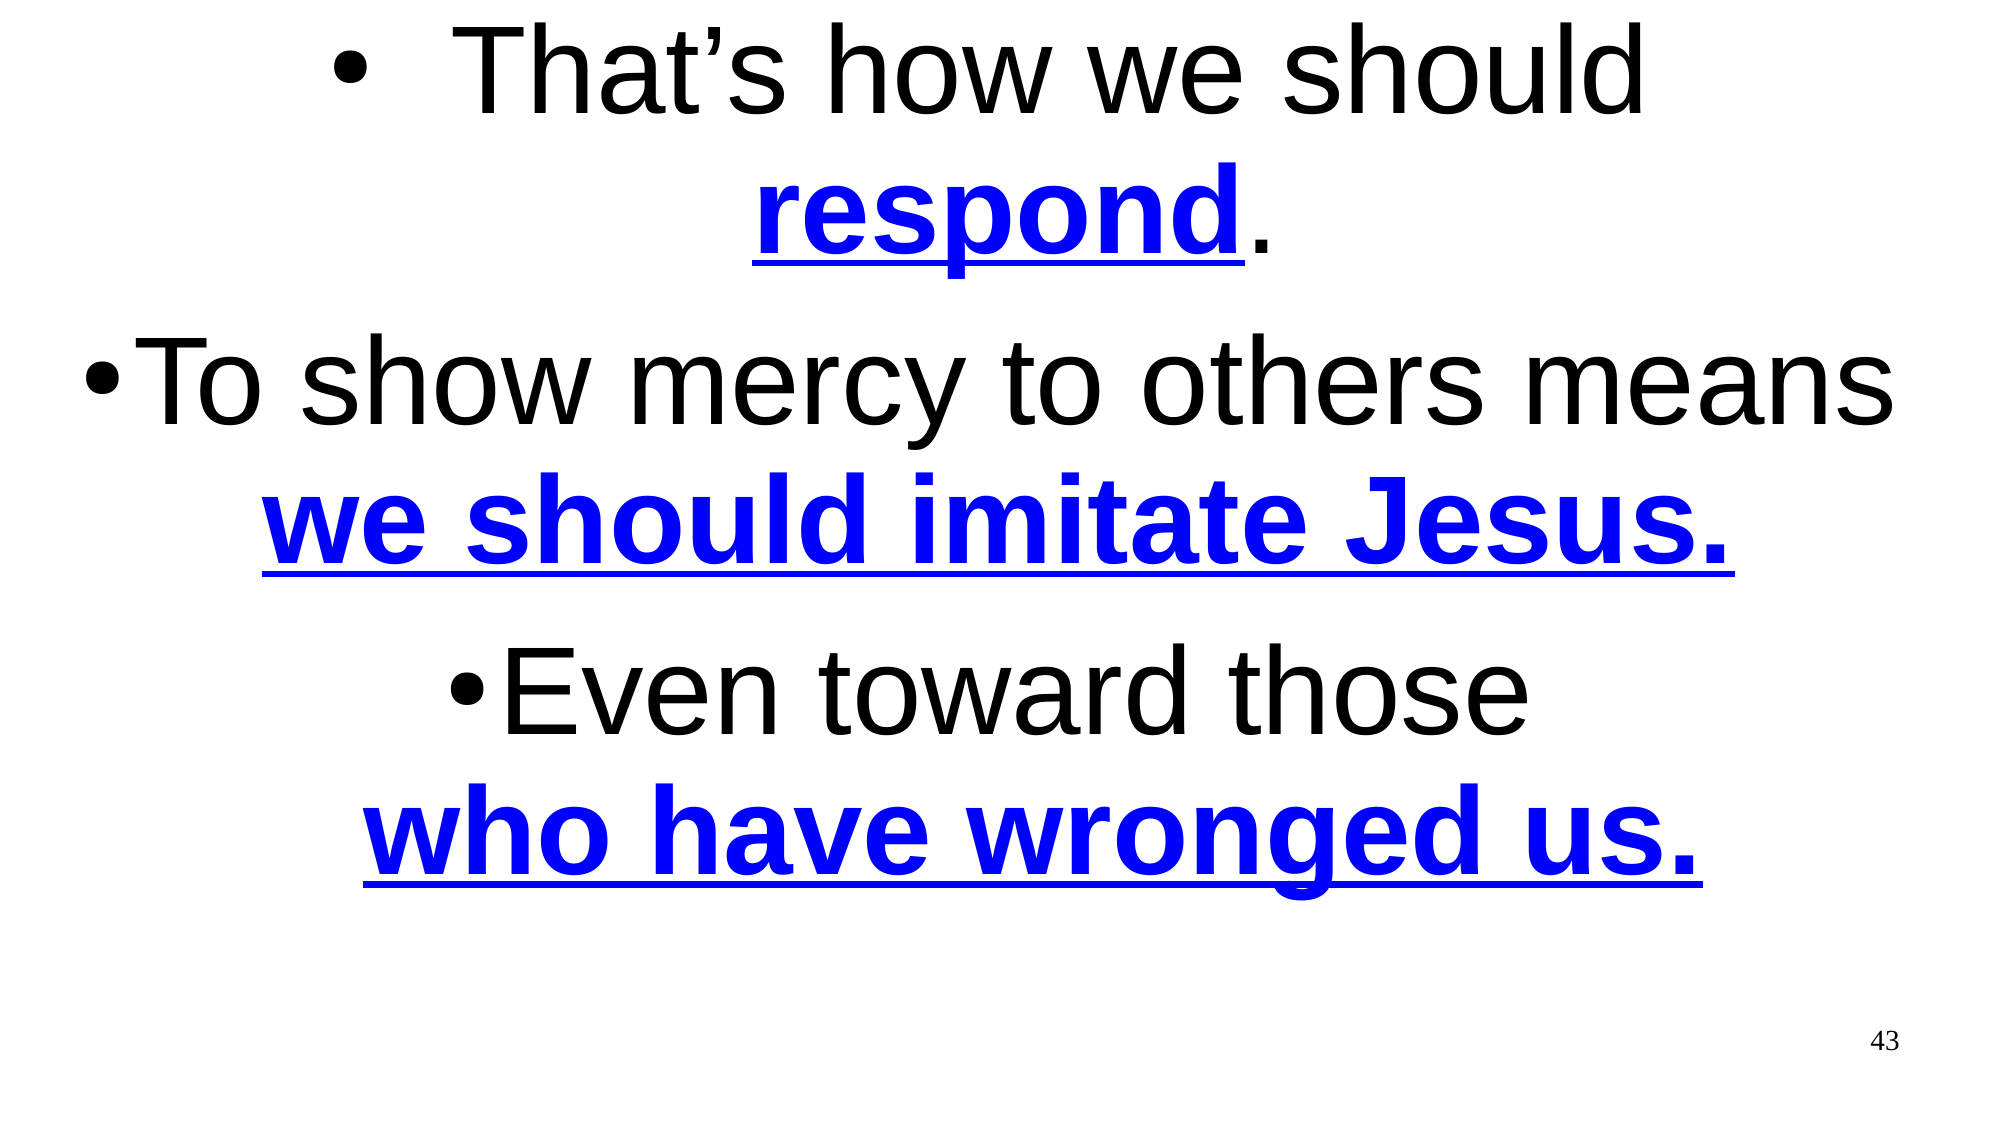

# That’s how we should respond.
To show mercy to others means
we should imitate Jesus.
Even toward those
who have wronged us.
43